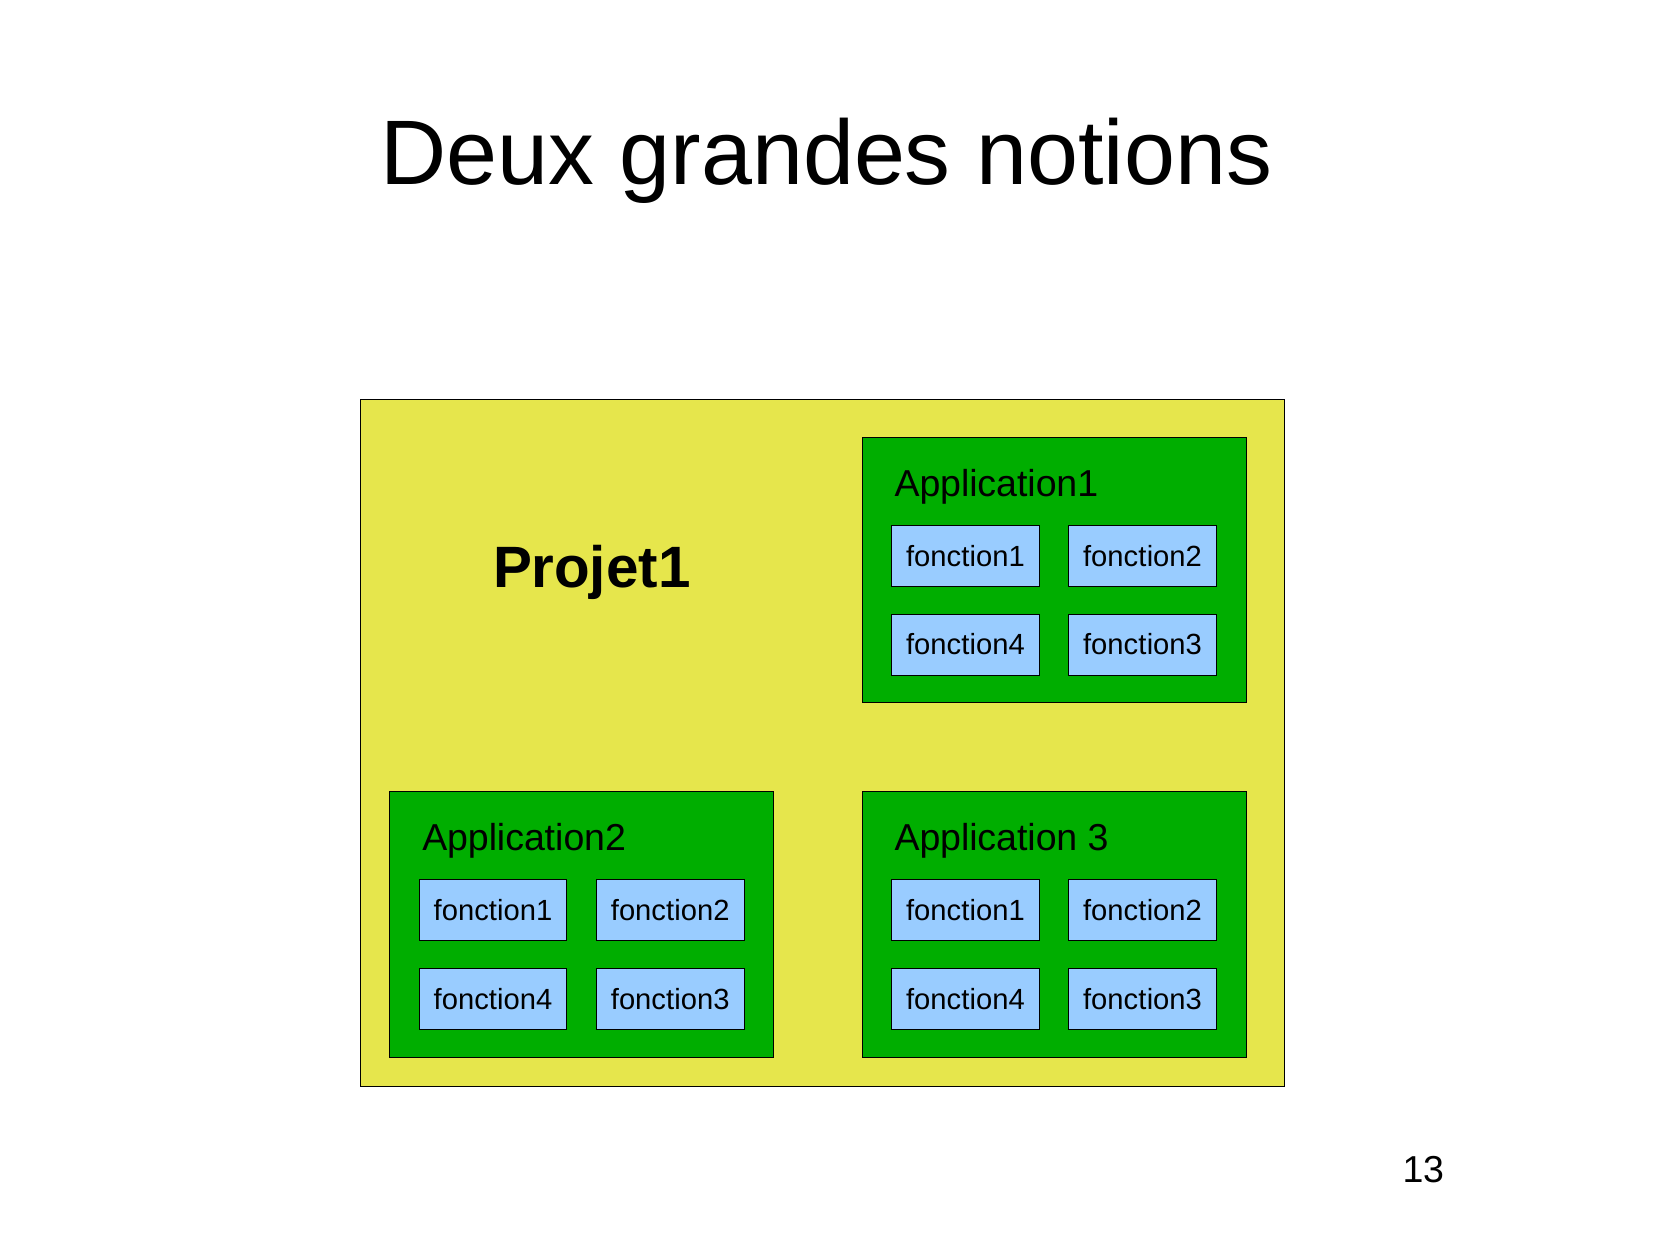

# Deux grandes notions
Application1
fonction1
fonction2
Projet1
fonction4
fonction3
Application2
Application 3
fonction1
fonction2
fonction1
fonction2
fonction4
fonction3
fonction4
fonction3